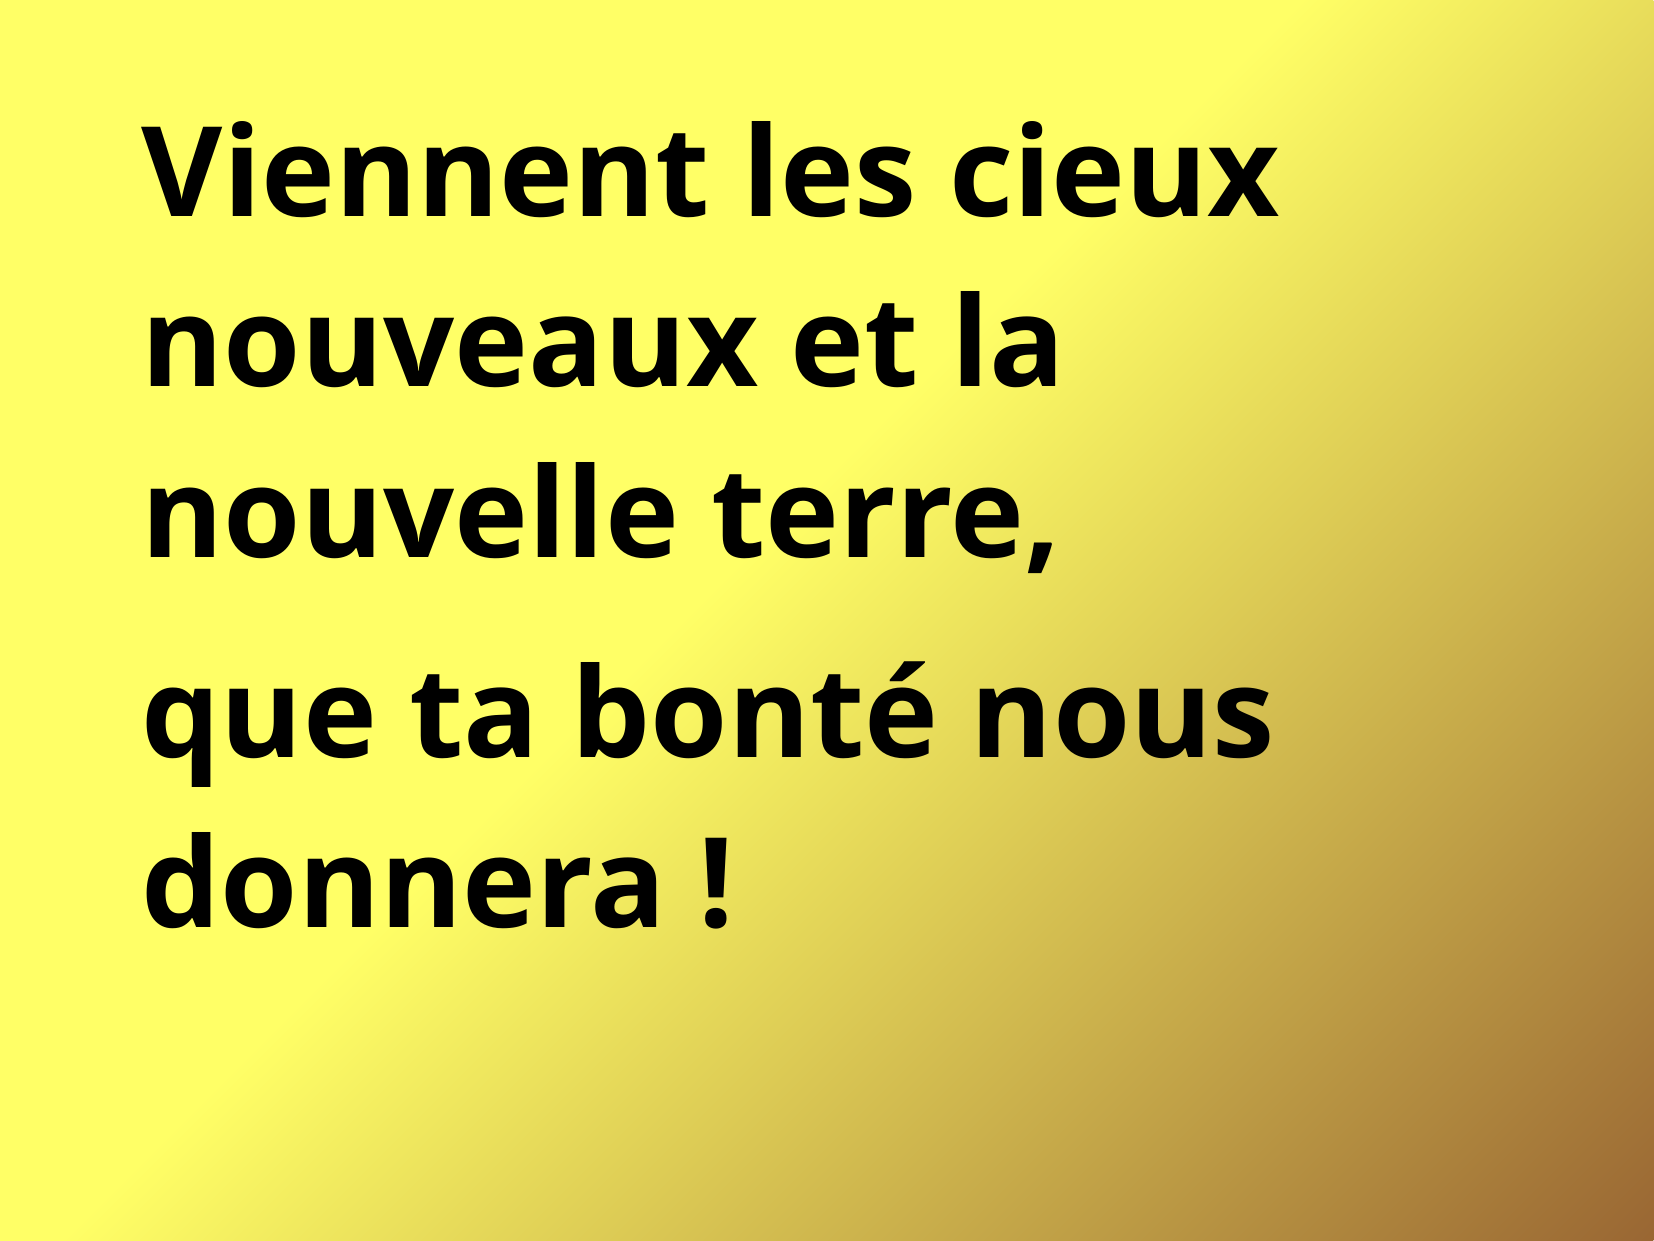

# Viennent les cieux nouveaux et la nouvelle terre,
que ta bonté nous donnera !